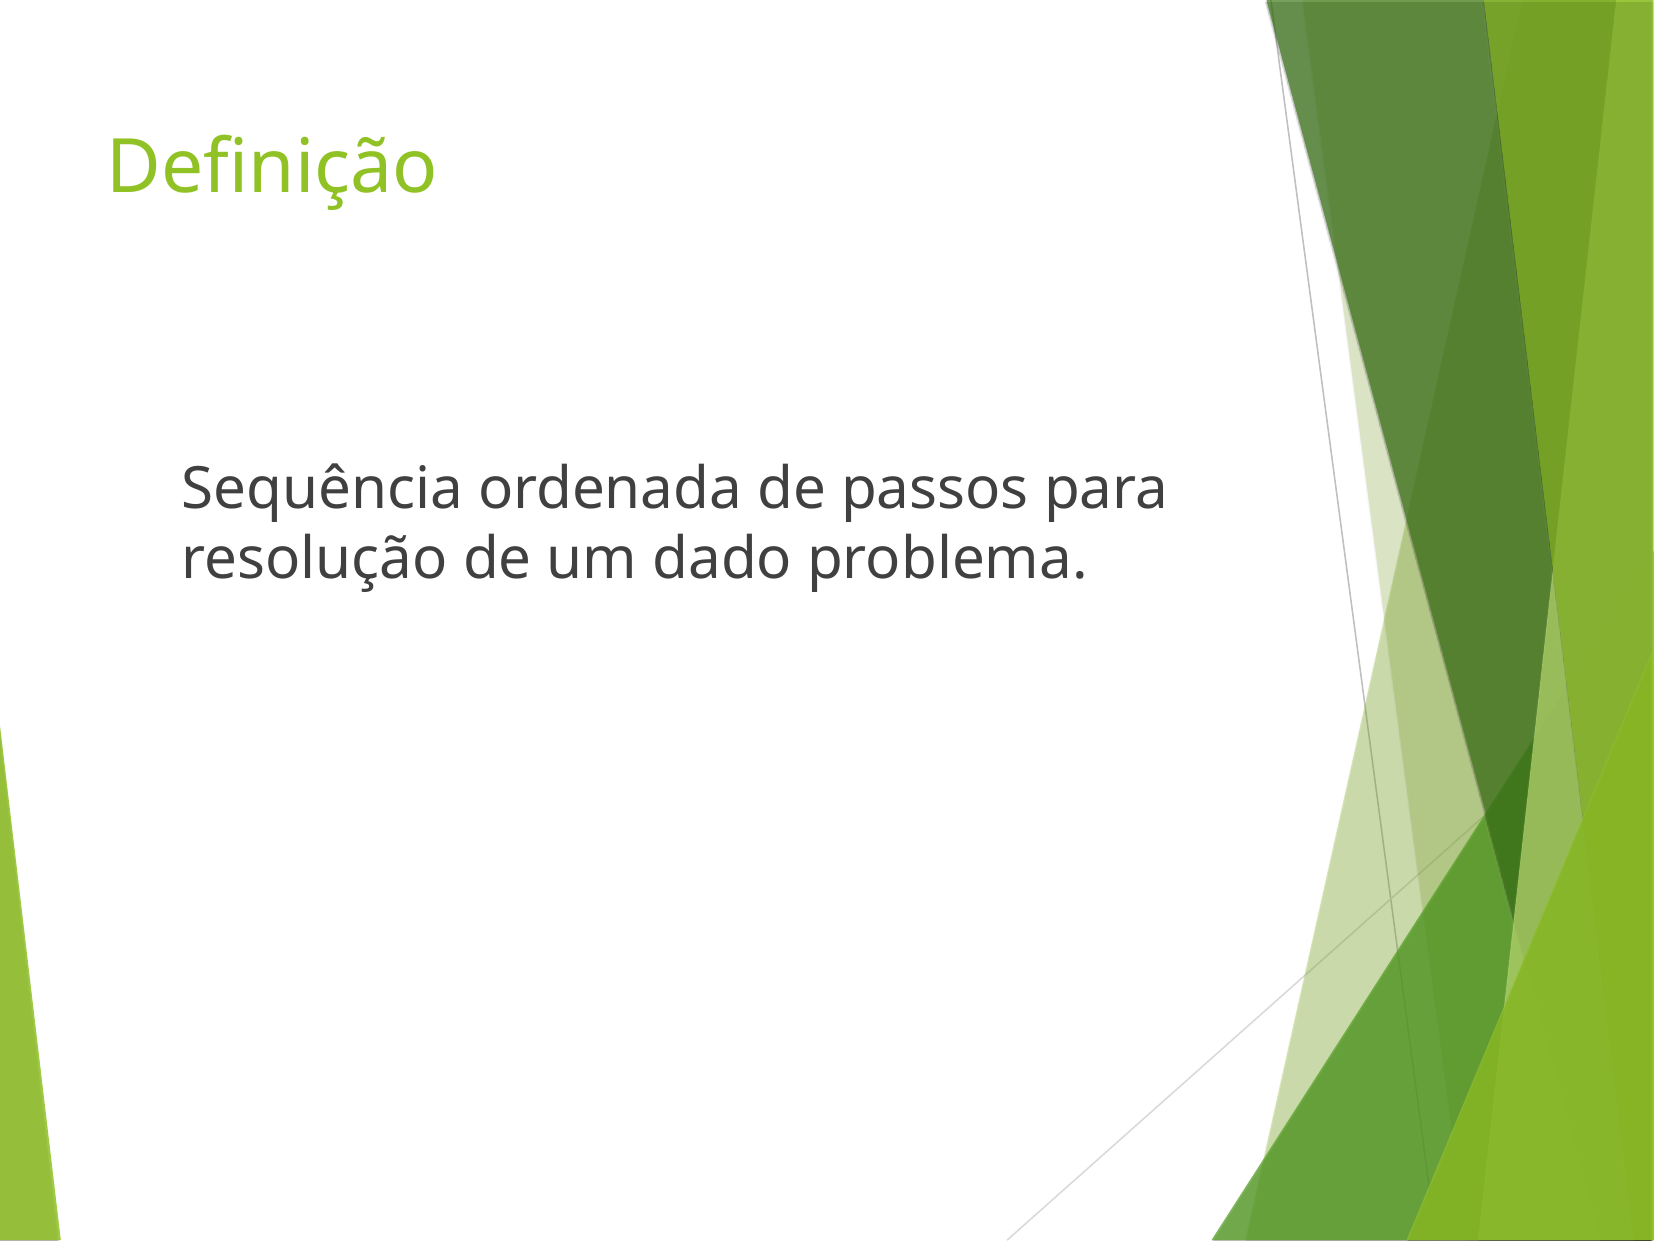

# Definição
Sequência ordenada de passos para resolução de um dado problema.